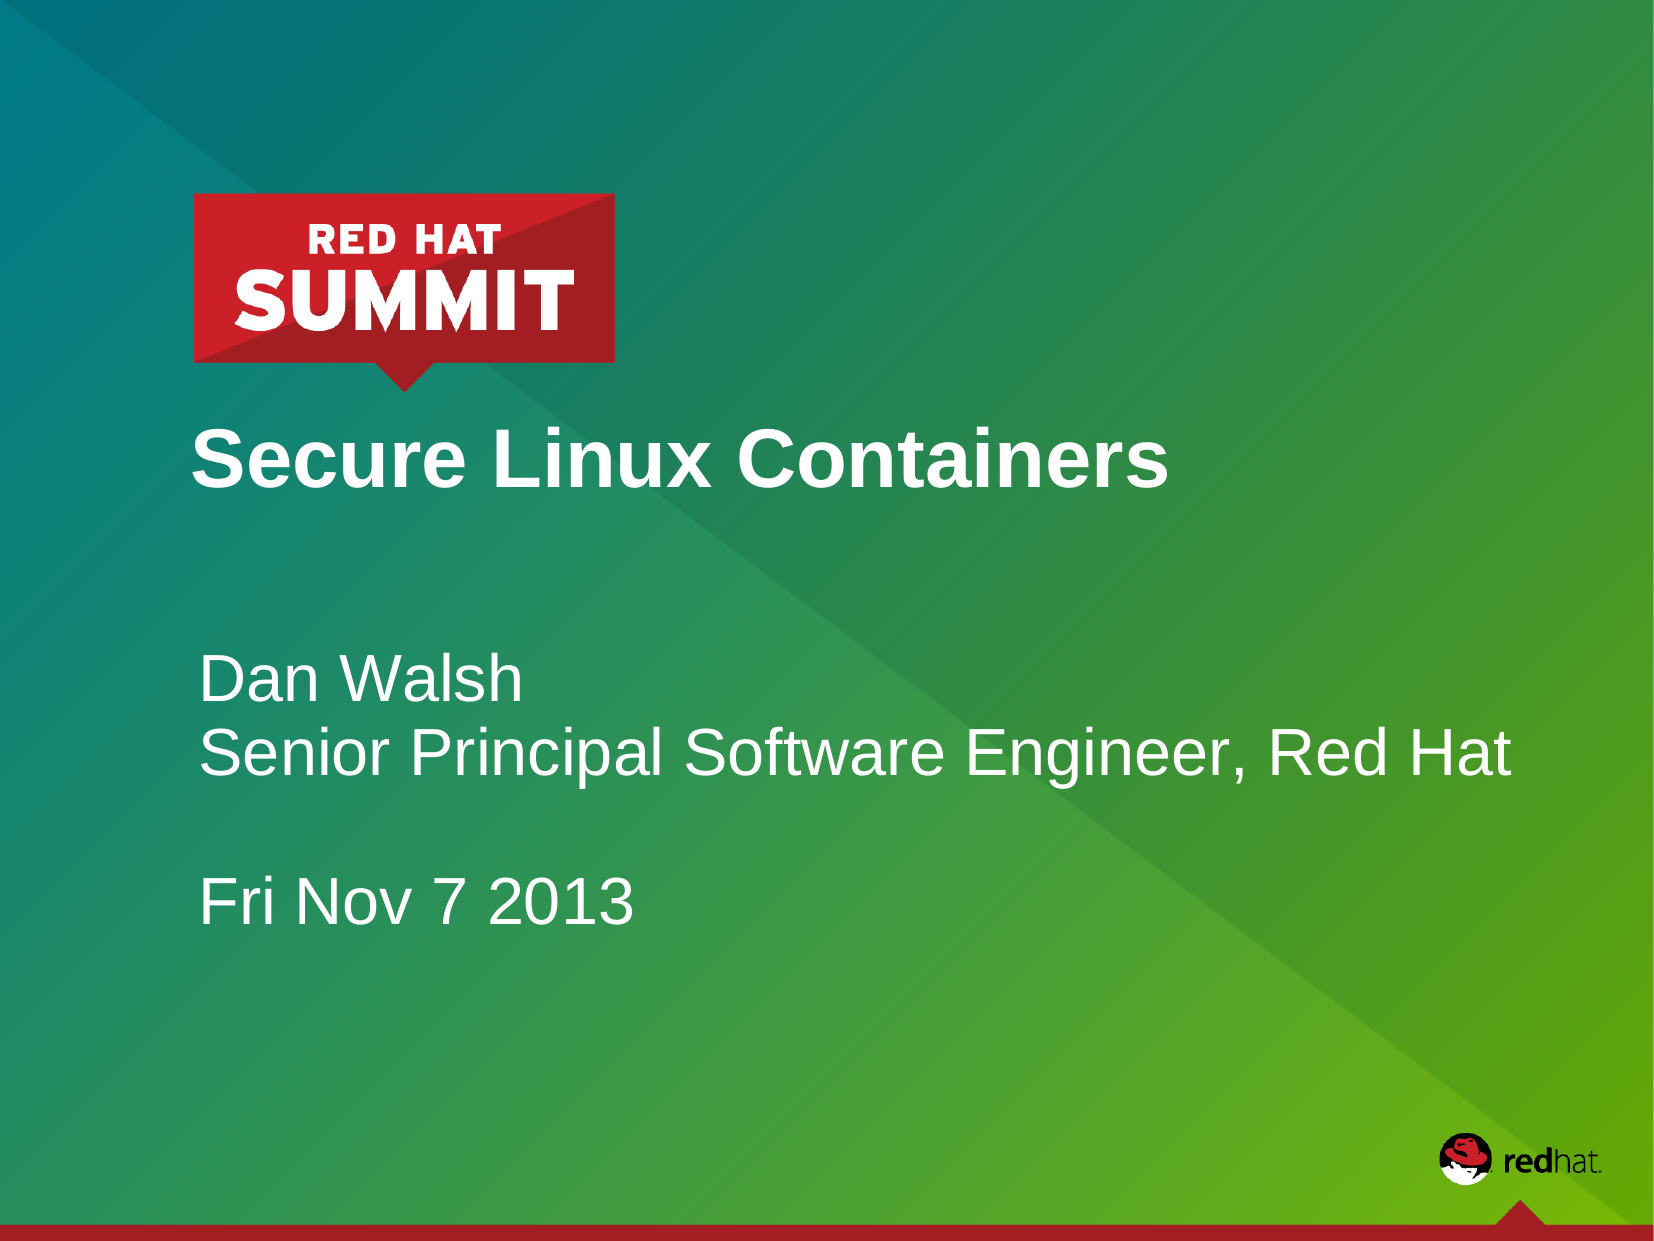

Secure Linux Containers
Dan Walsh
Senior Principal Software Engineer, Red Hat
Fri Nov 7 2013